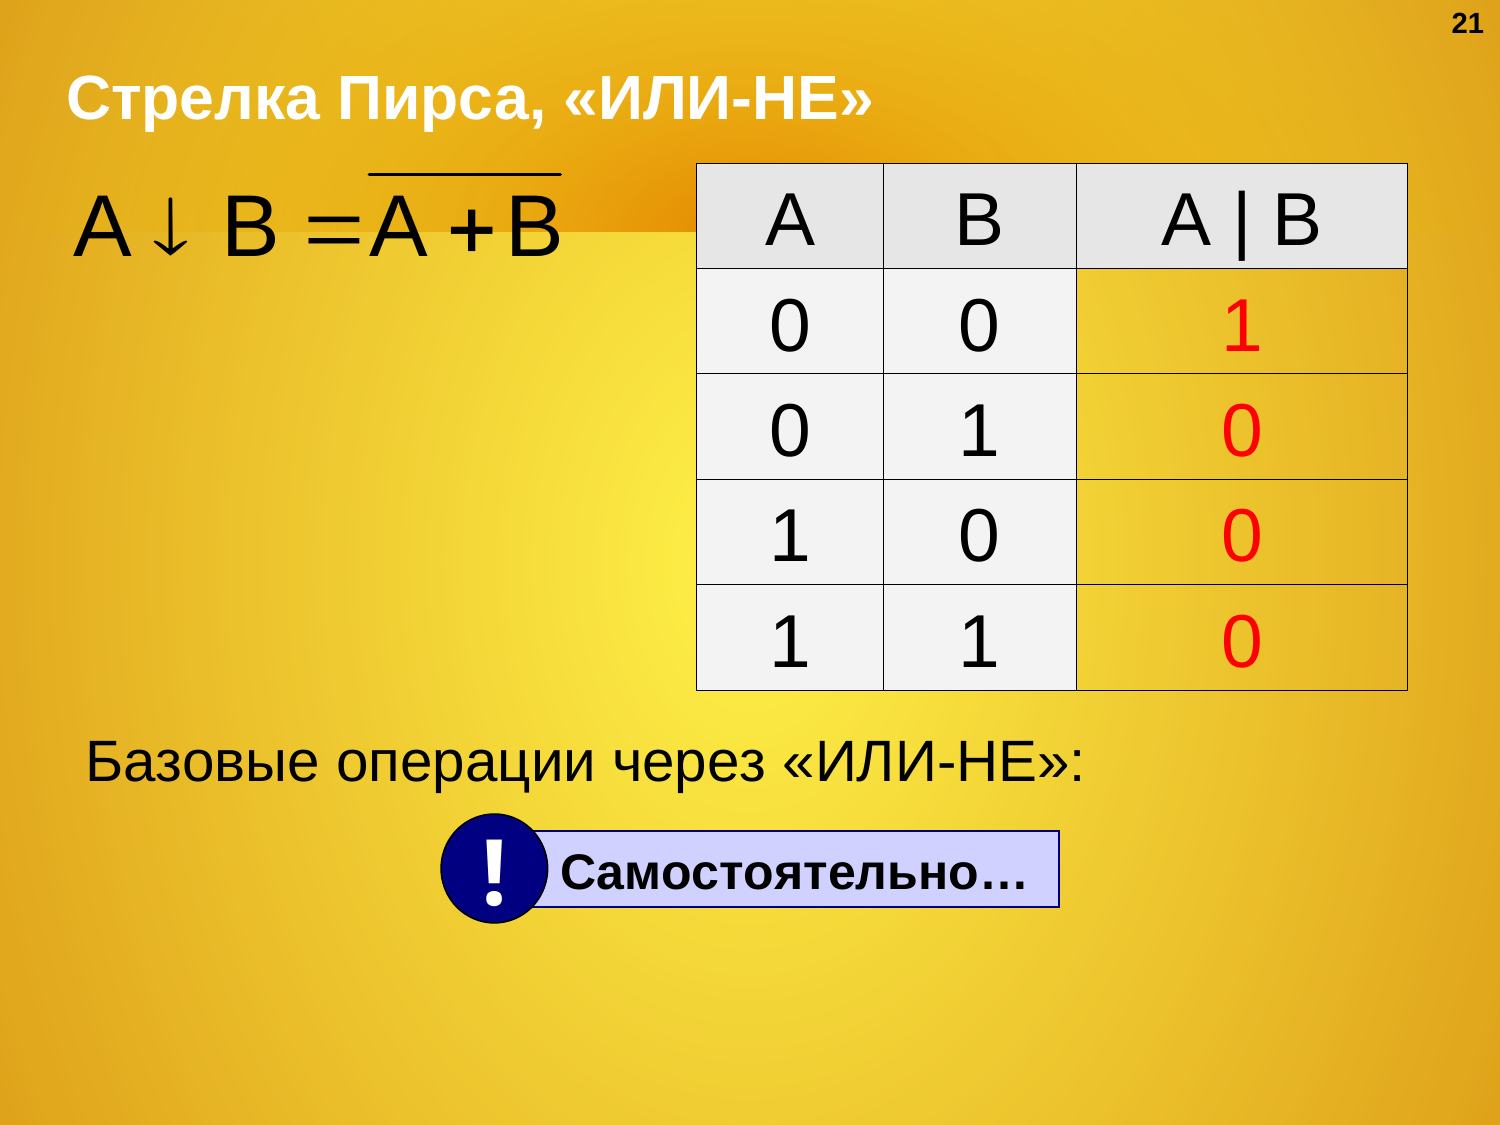

# Стрелка Пирса, «ИЛИ-НЕ»
| A | B | А | B |
| --- | --- | --- |
| 0 | 0 | 1 |
| 0 | 1 | 0 |
| 1 | 0 | 0 |
| 1 | 1 | 0 |
Базовые операции через «ИЛИ-НЕ»:
!
 Самостоятельно…